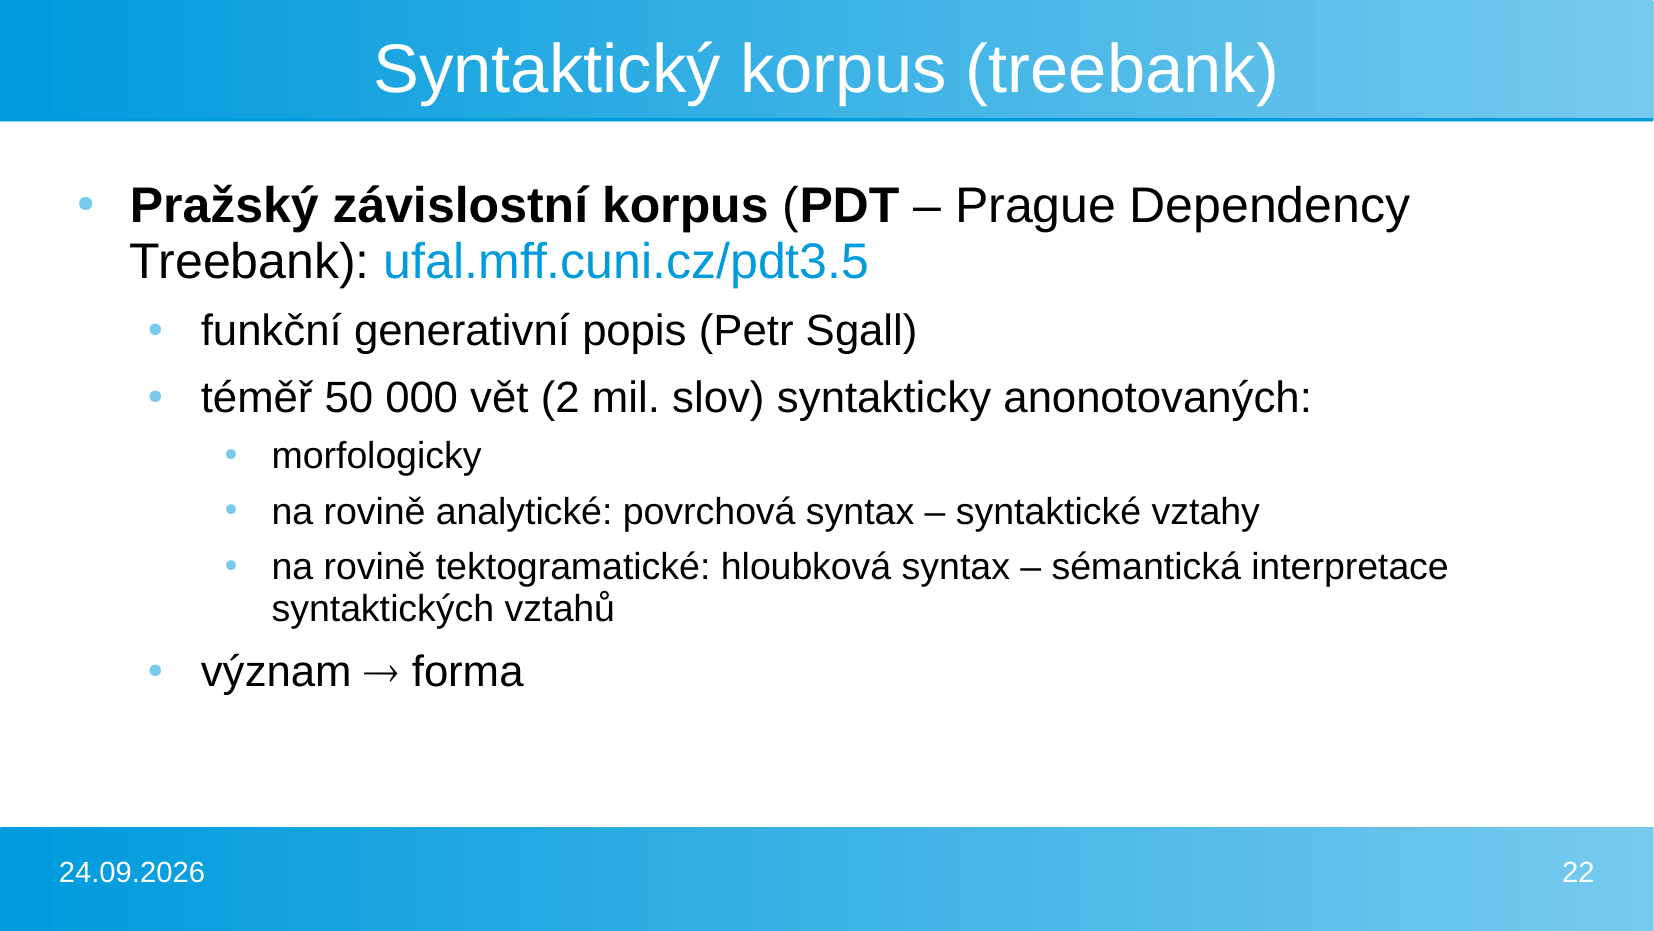

# Syntaktický korpus (treebank)
Pražský závislostní korpus (PDT – Prague Dependency Treebank): ufal.mff.cuni.cz/pdt3.5
funkční generativní popis (Petr Sgall)
téměř 50 000 vět (2 mil. slov) syntakticky anonotovaných:
morfologicky
na rovině analytické: povrchová syntax – syntaktické vztahy
na rovině tektogramatické: hloubková syntax – sémantická interpretace syntaktických vztahů
význam  forma
22